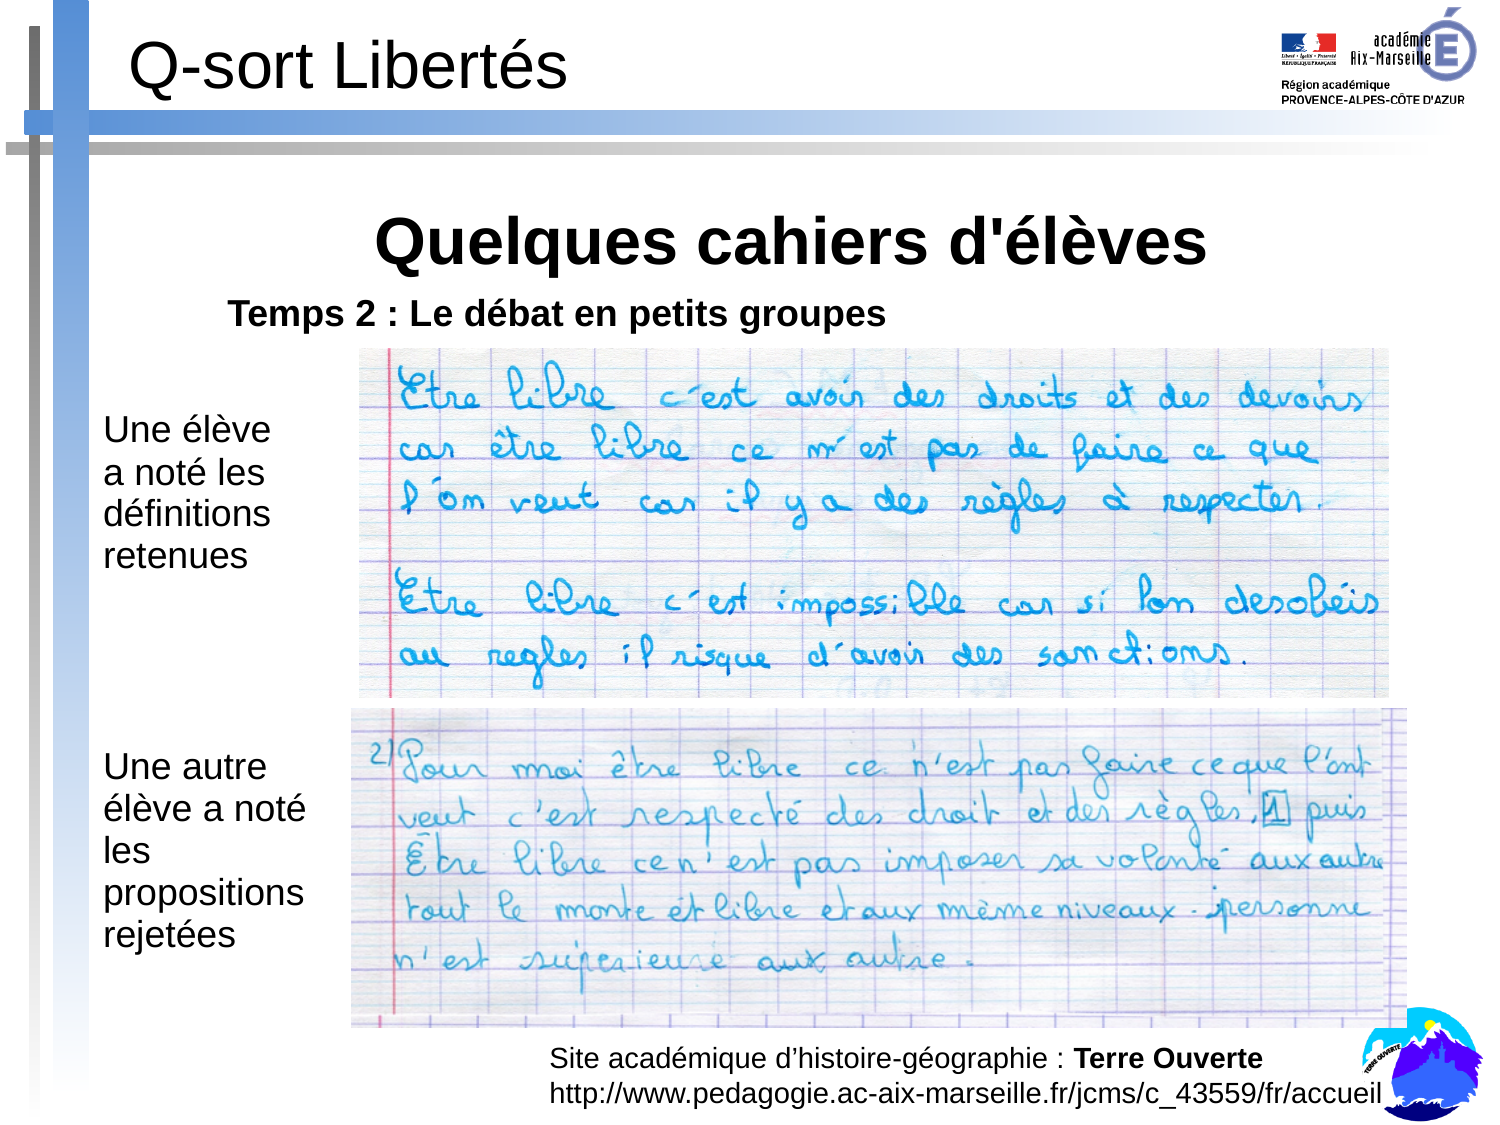

Q-sort Libertés
Quelques cahiers d'élèves
Temps 2 : Le débat en petits groupes
Une élève a noté les définitions retenues
Une autre élève a noté les propositions rejetées
Site académique d’histoire-géographie : Terre Ouverte
http://www.pedagogie.ac-aix-marseille.fr/jcms/c_43559/fr/accueil